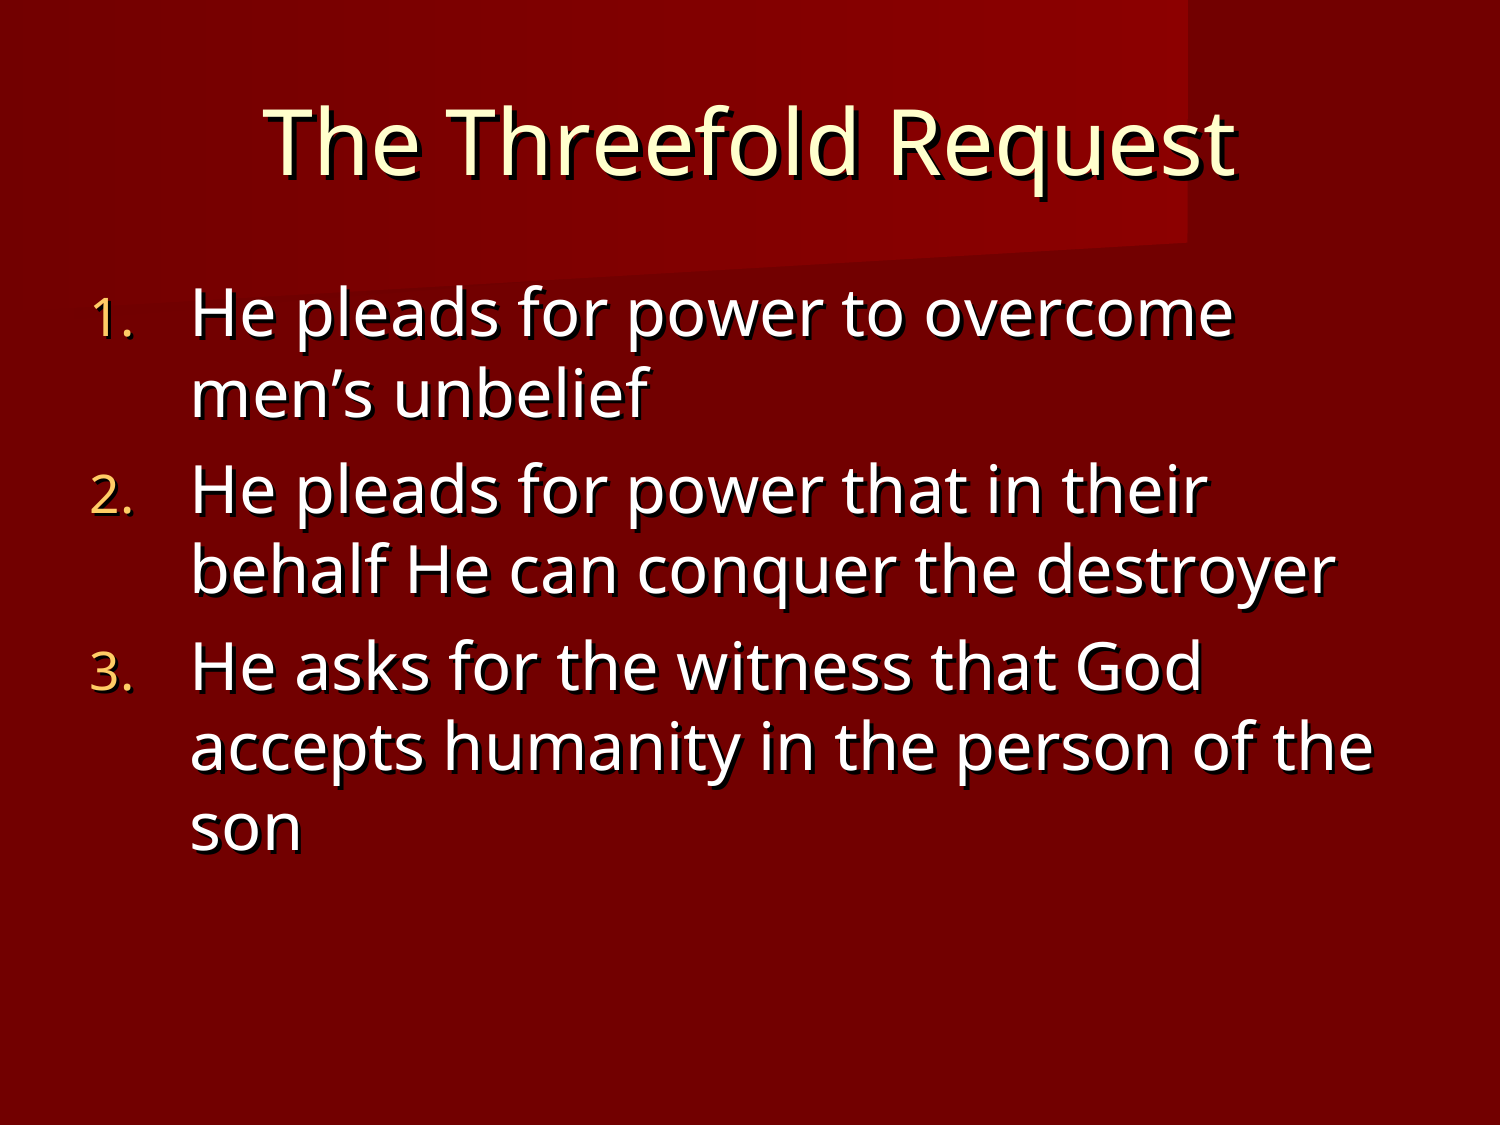

# The Threefold Request
He pleads for power to overcome men’s unbelief
He pleads for power that in their behalf He can conquer the destroyer
He asks for the witness that God accepts humanity in the person of the son